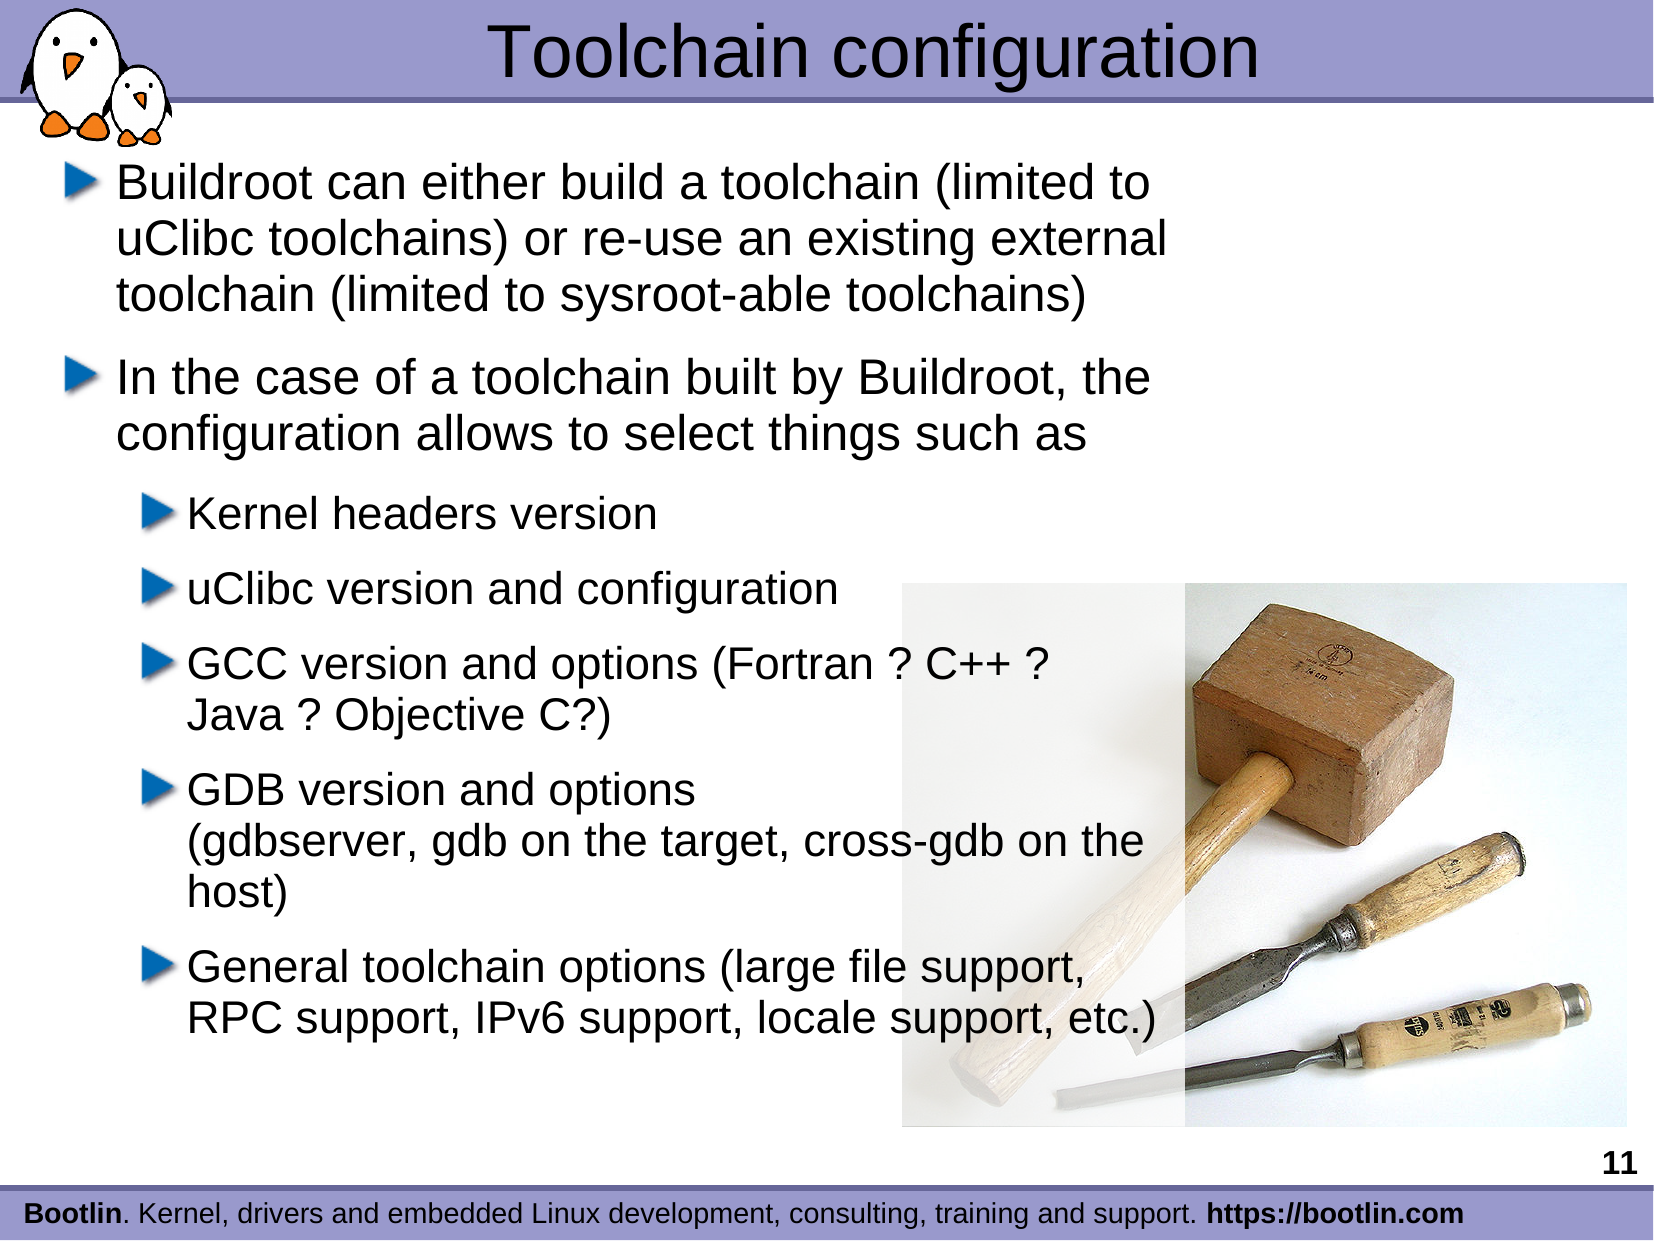

# Toolchain configuration
Buildroot can either build a toolchain (limited to uClibc toolchains) or re-use an existing external toolchain (limited to sysroot-able toolchains)
In the case of a toolchain built by Buildroot, the configuration allows to select things such as
Kernel headers version
uClibc version and configuration
GCC version and options (Fortran ? C++ ? Java ? Objective C?)
GDB version and options
(gdbserver, gdb on the target, cross-gdb on the host)
General toolchain options (large file support, RPC support, IPv6 support, locale support, etc.)